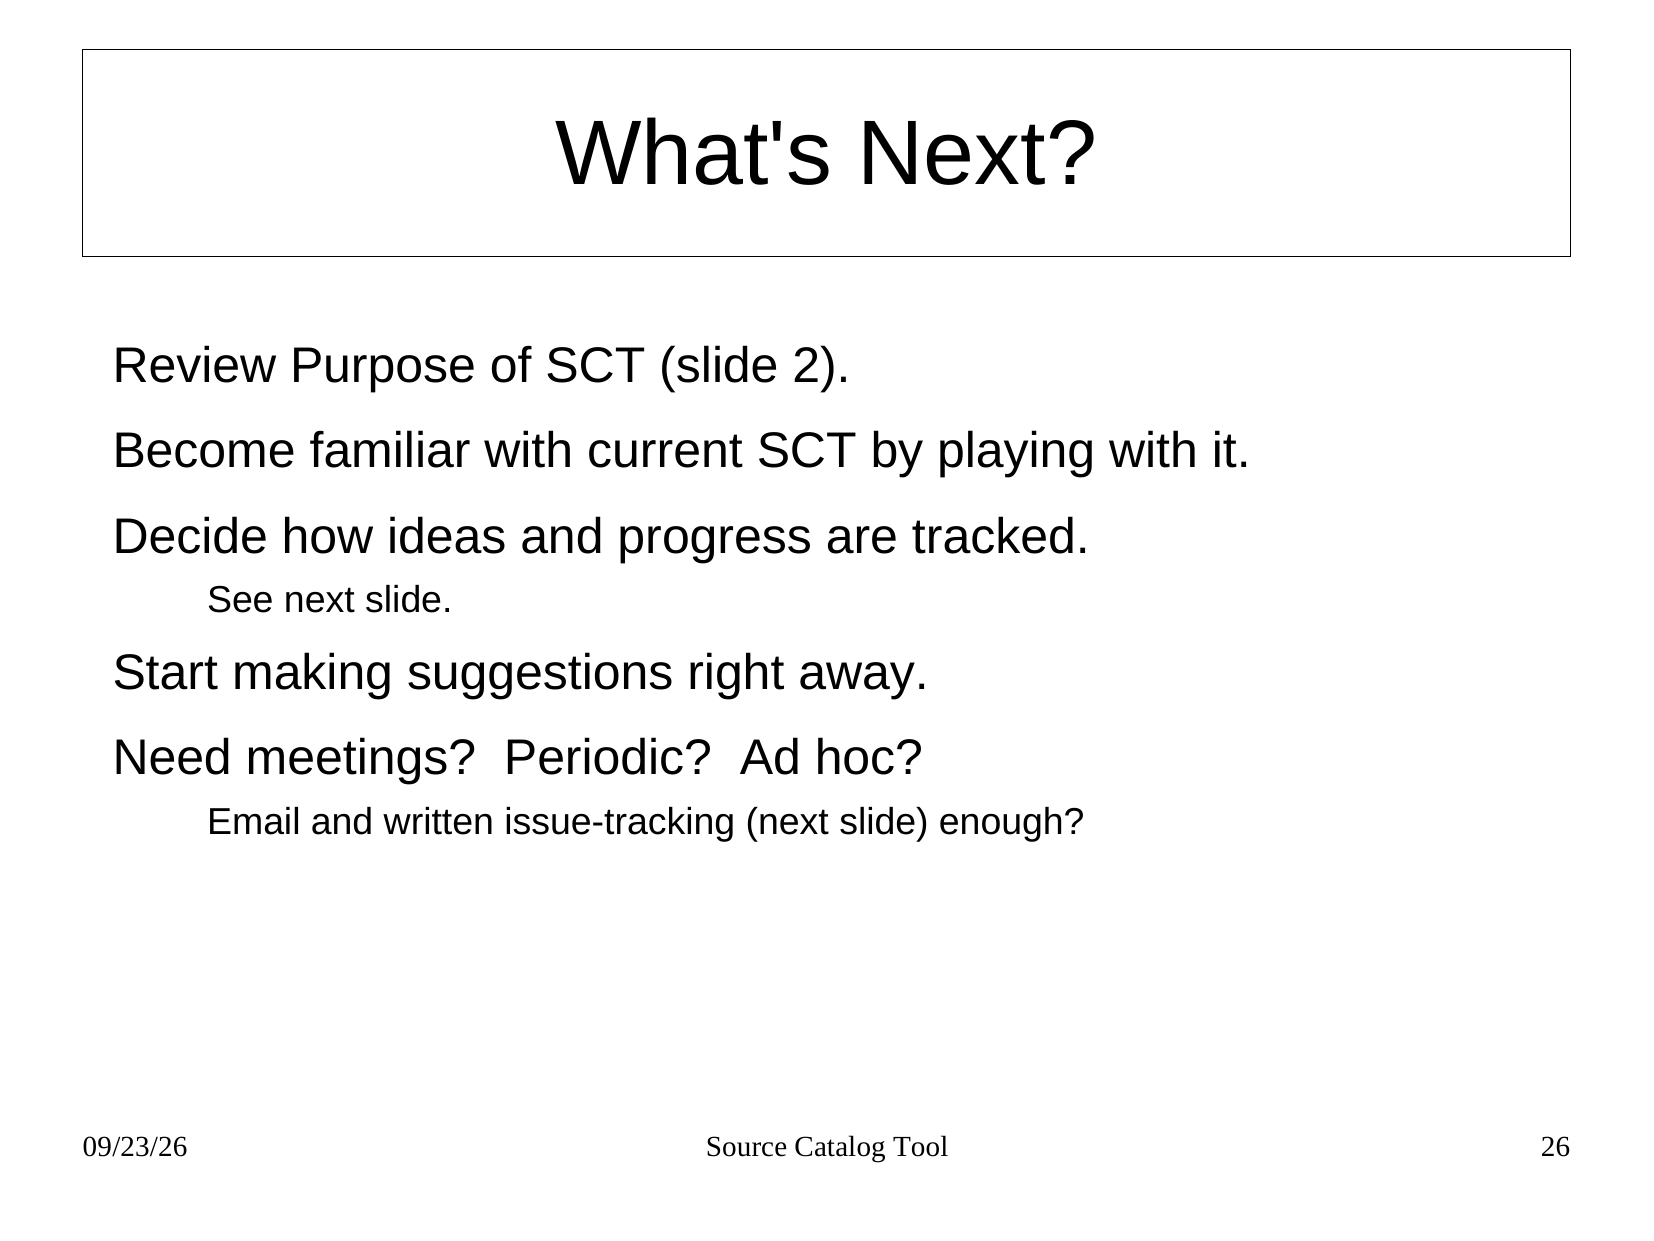

# What's Next?
Review Purpose of SCT (slide 2).
Become familiar with current SCT by playing with it.
Decide how ideas and progress are tracked.
See next slide.
Start making suggestions right away.
Need meetings? Periodic? Ad hoc?
Email and written issue-tracking (next slide) enough?
Source Catalog Tool
26